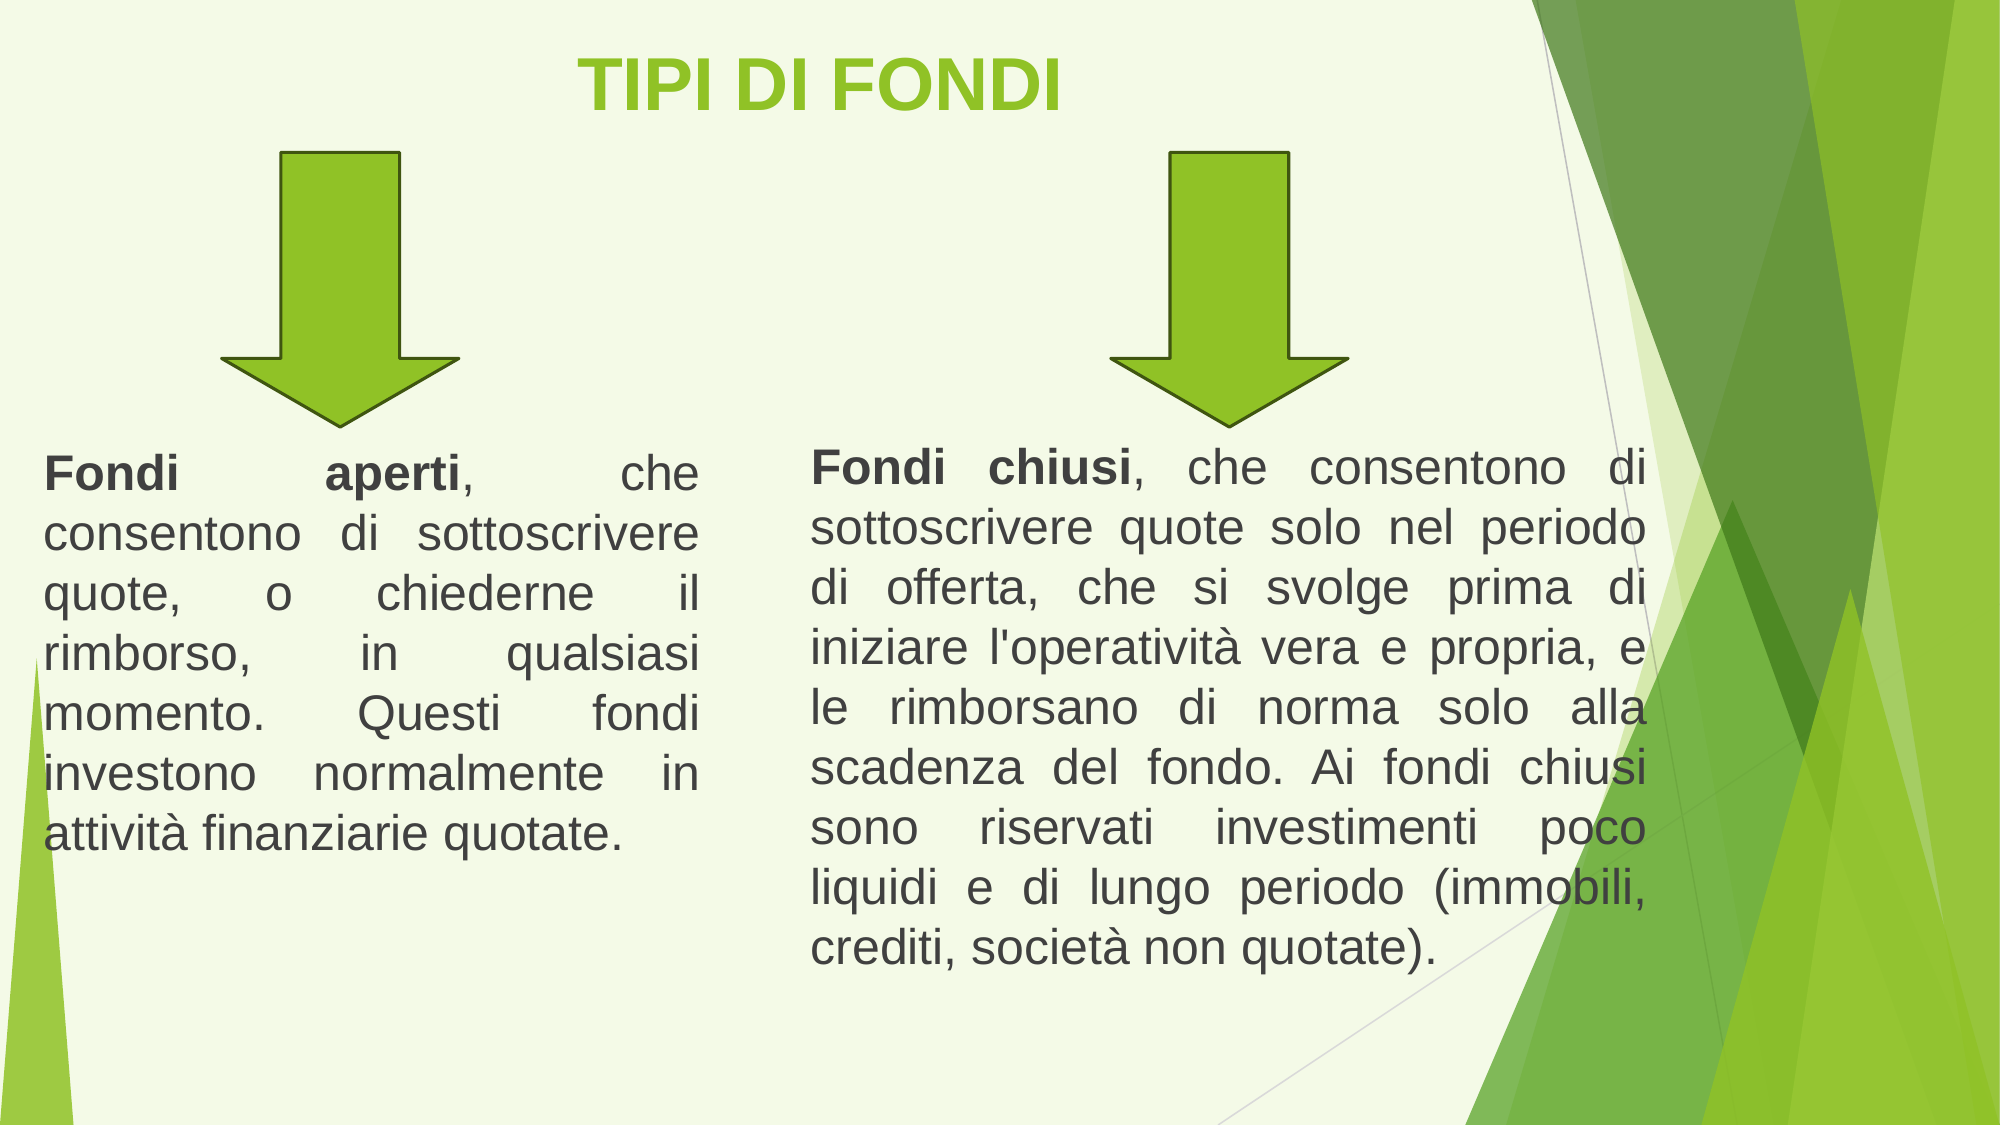

# TIPI DI FONDI
Fondi aperti, che consentono di sottoscrivere quote, o chiederne il rimborso, in qualsiasi momento. Questi fondi investono normalmente in attività finanziarie quotate.
Fondi chiusi, che consentono di sottoscrivere quote solo nel periodo di offerta, che si svolge prima di iniziare l'operatività vera e propria, e le rimborsano di norma solo alla scadenza del fondo. Ai fondi chiusi sono riservati investimenti poco liquidi e di lungo periodo (immobili, crediti, società non quotate).